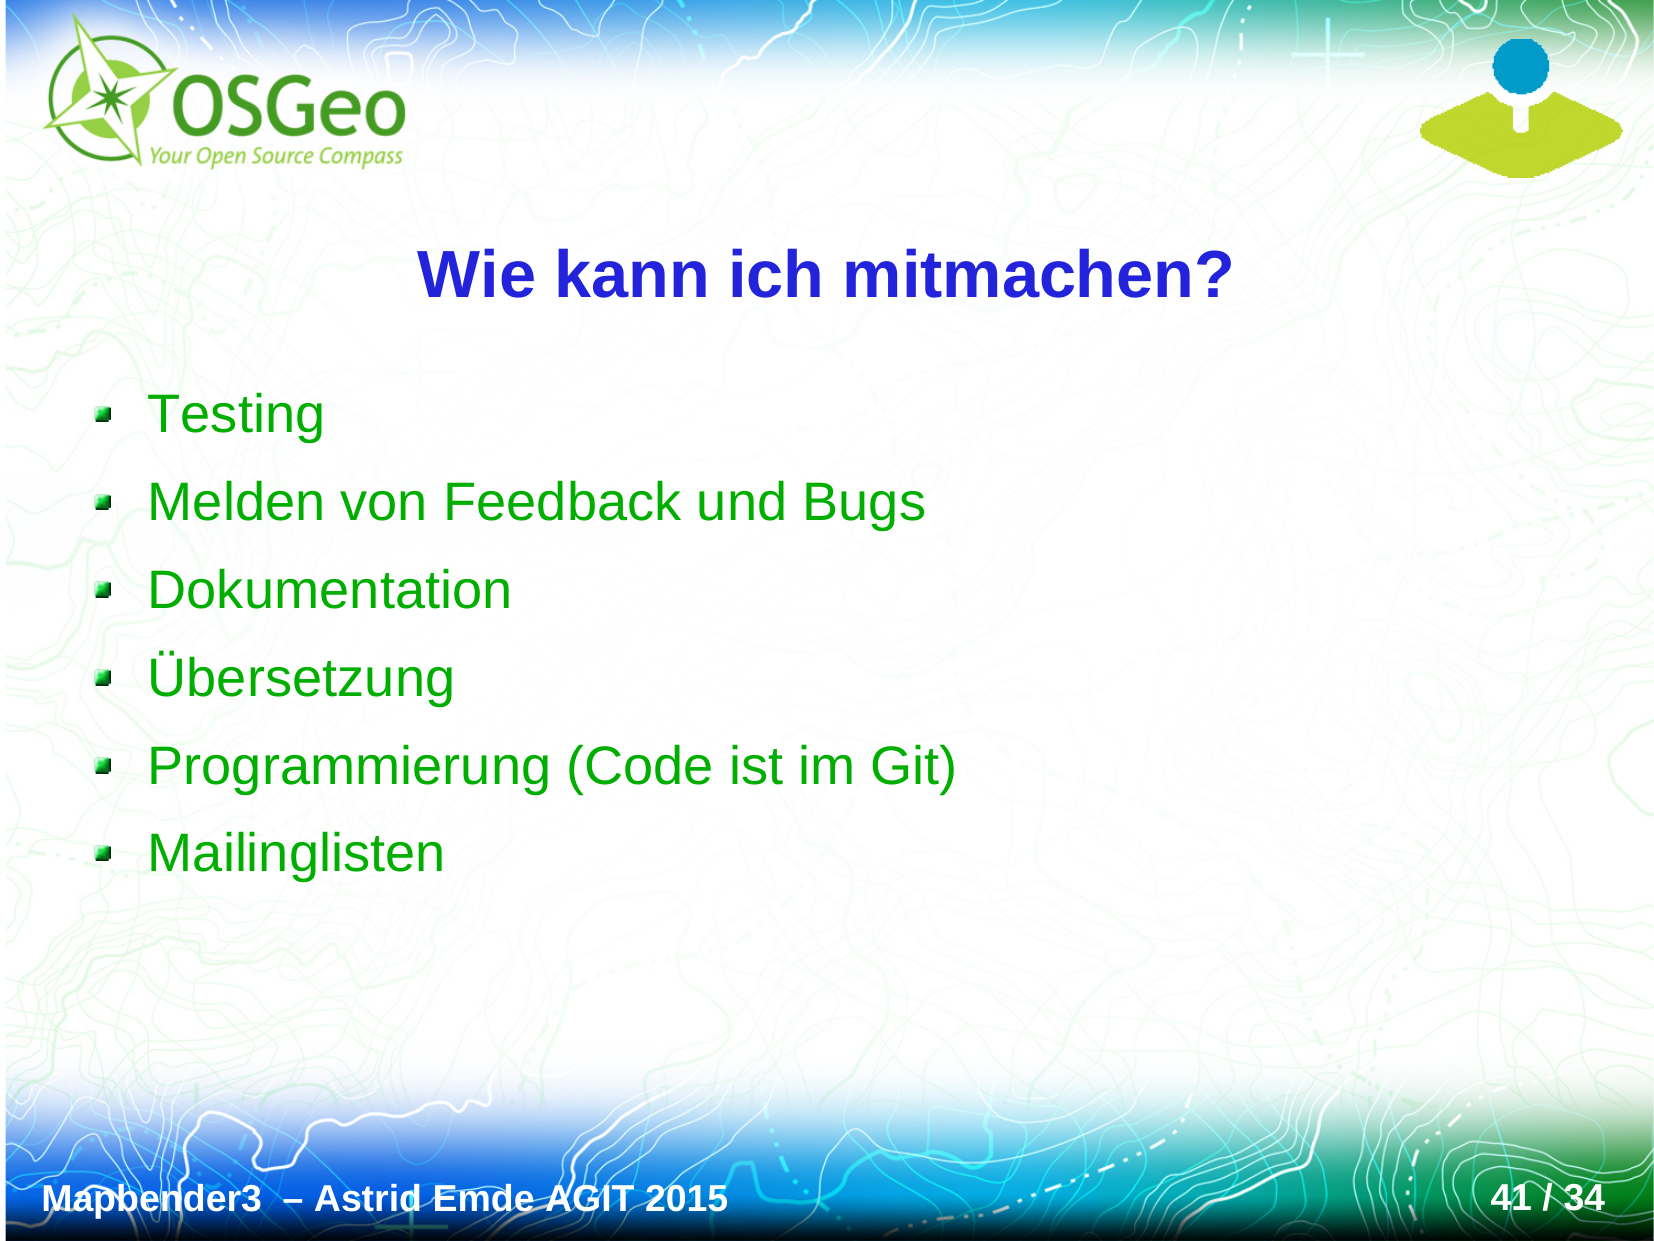

# Wie kann ich mitmachen?
Testing
Melden von Feedback und Bugs
Dokumentation
Übersetzung
Programmierung (Code ist im Git)
Mailinglisten